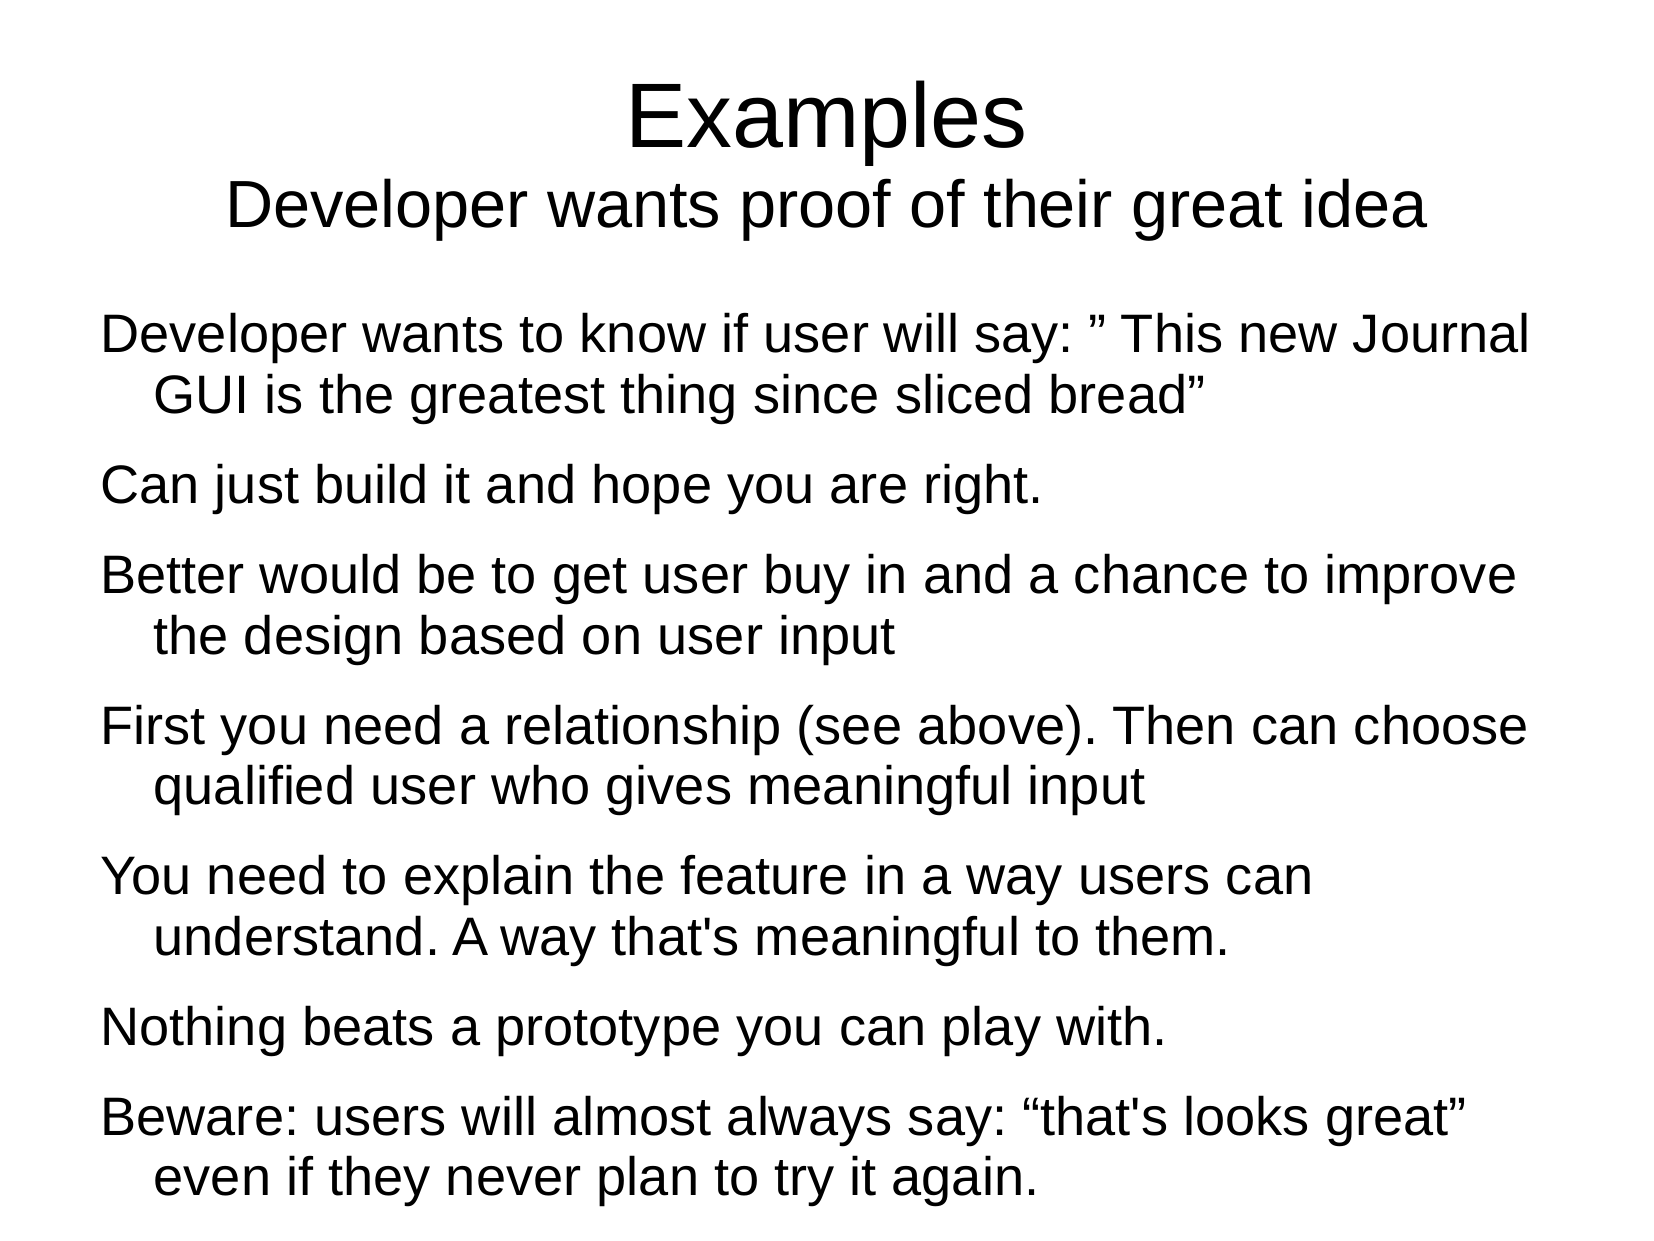

# Examples Developer wants proof of their great idea
Developer wants to know if user will say: ” This new Journal GUI is the greatest thing since sliced bread”
Can just build it and hope you are right.
Better would be to get user buy in and a chance to improve the design based on user input
First you need a relationship (see above). Then can choose qualified user who gives meaningful input
You need to explain the feature in a way users can understand. A way that's meaningful to them.
Nothing beats a prototype you can play with.
Beware: users will almost always say: “that's looks great” even if they never plan to try it again.